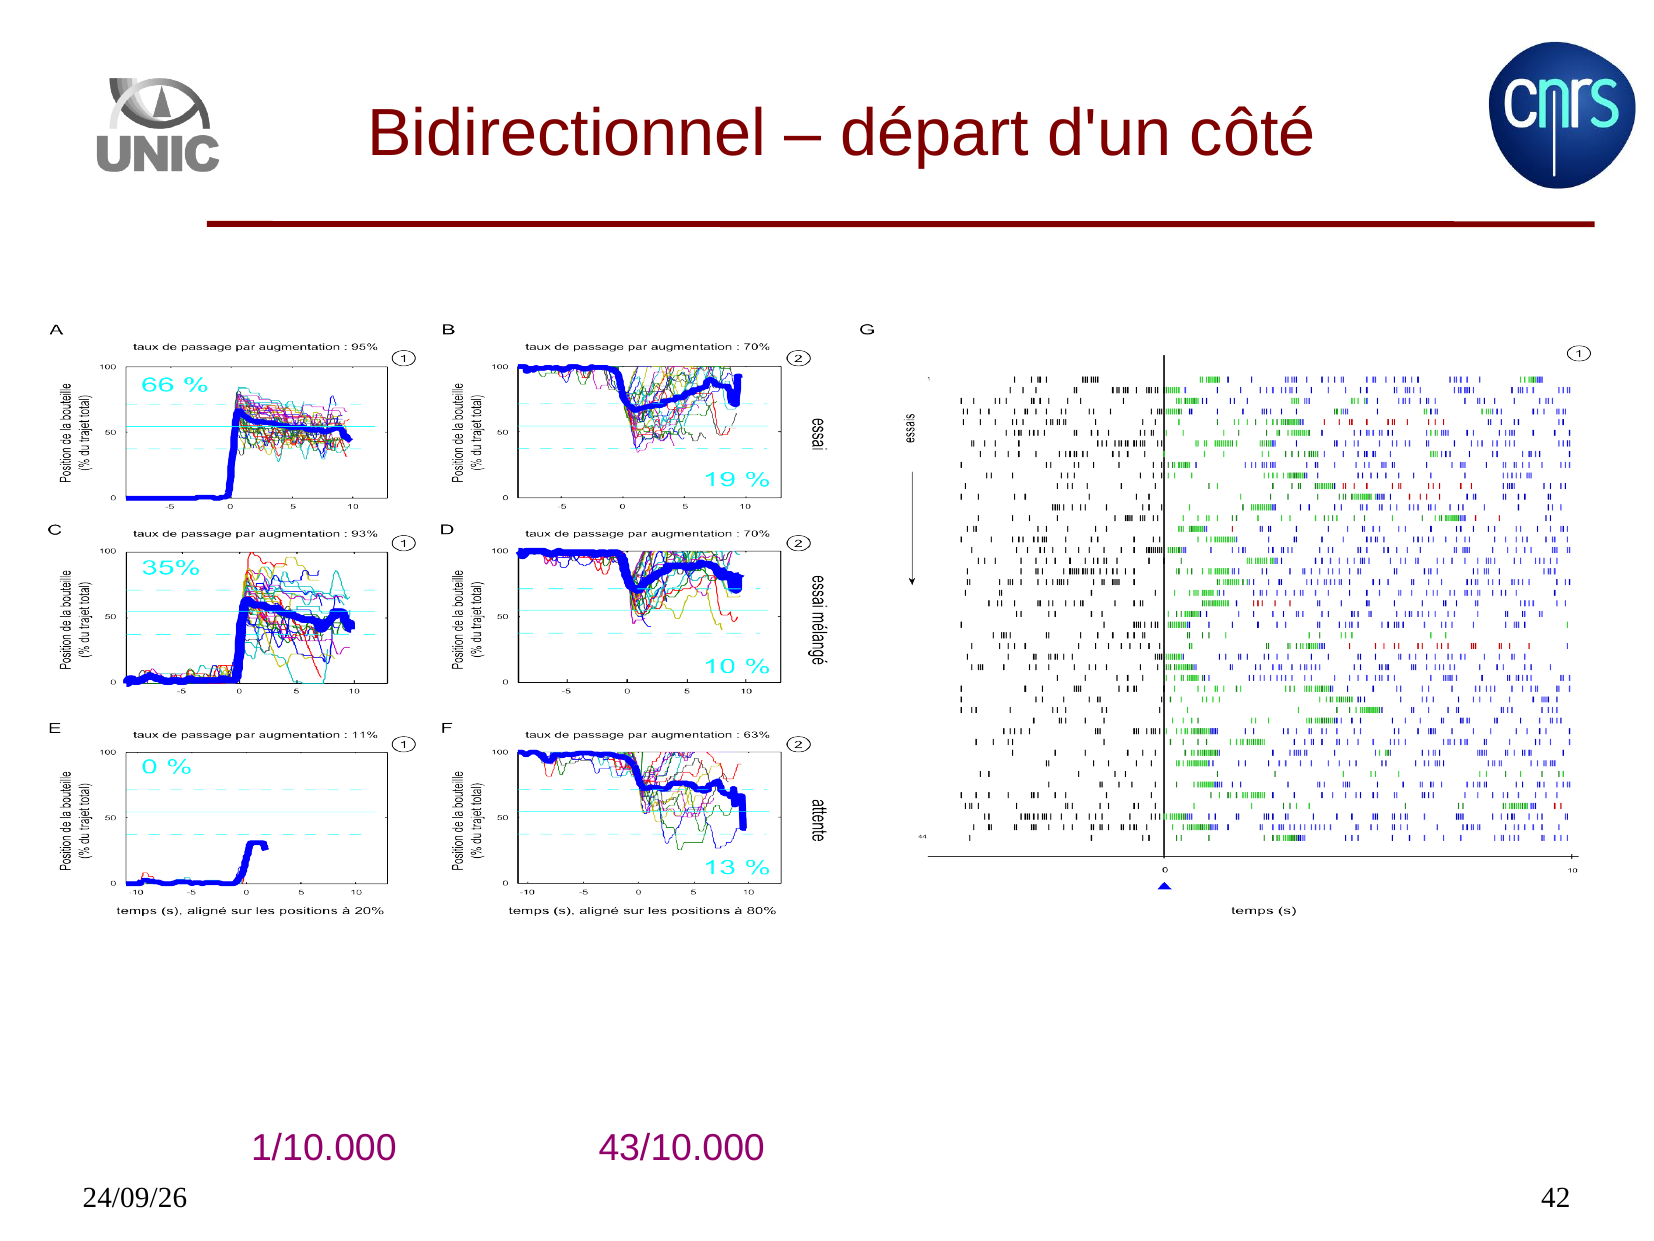

Bidirectionnel – départ d'un côté
1/10.000
43/10.000